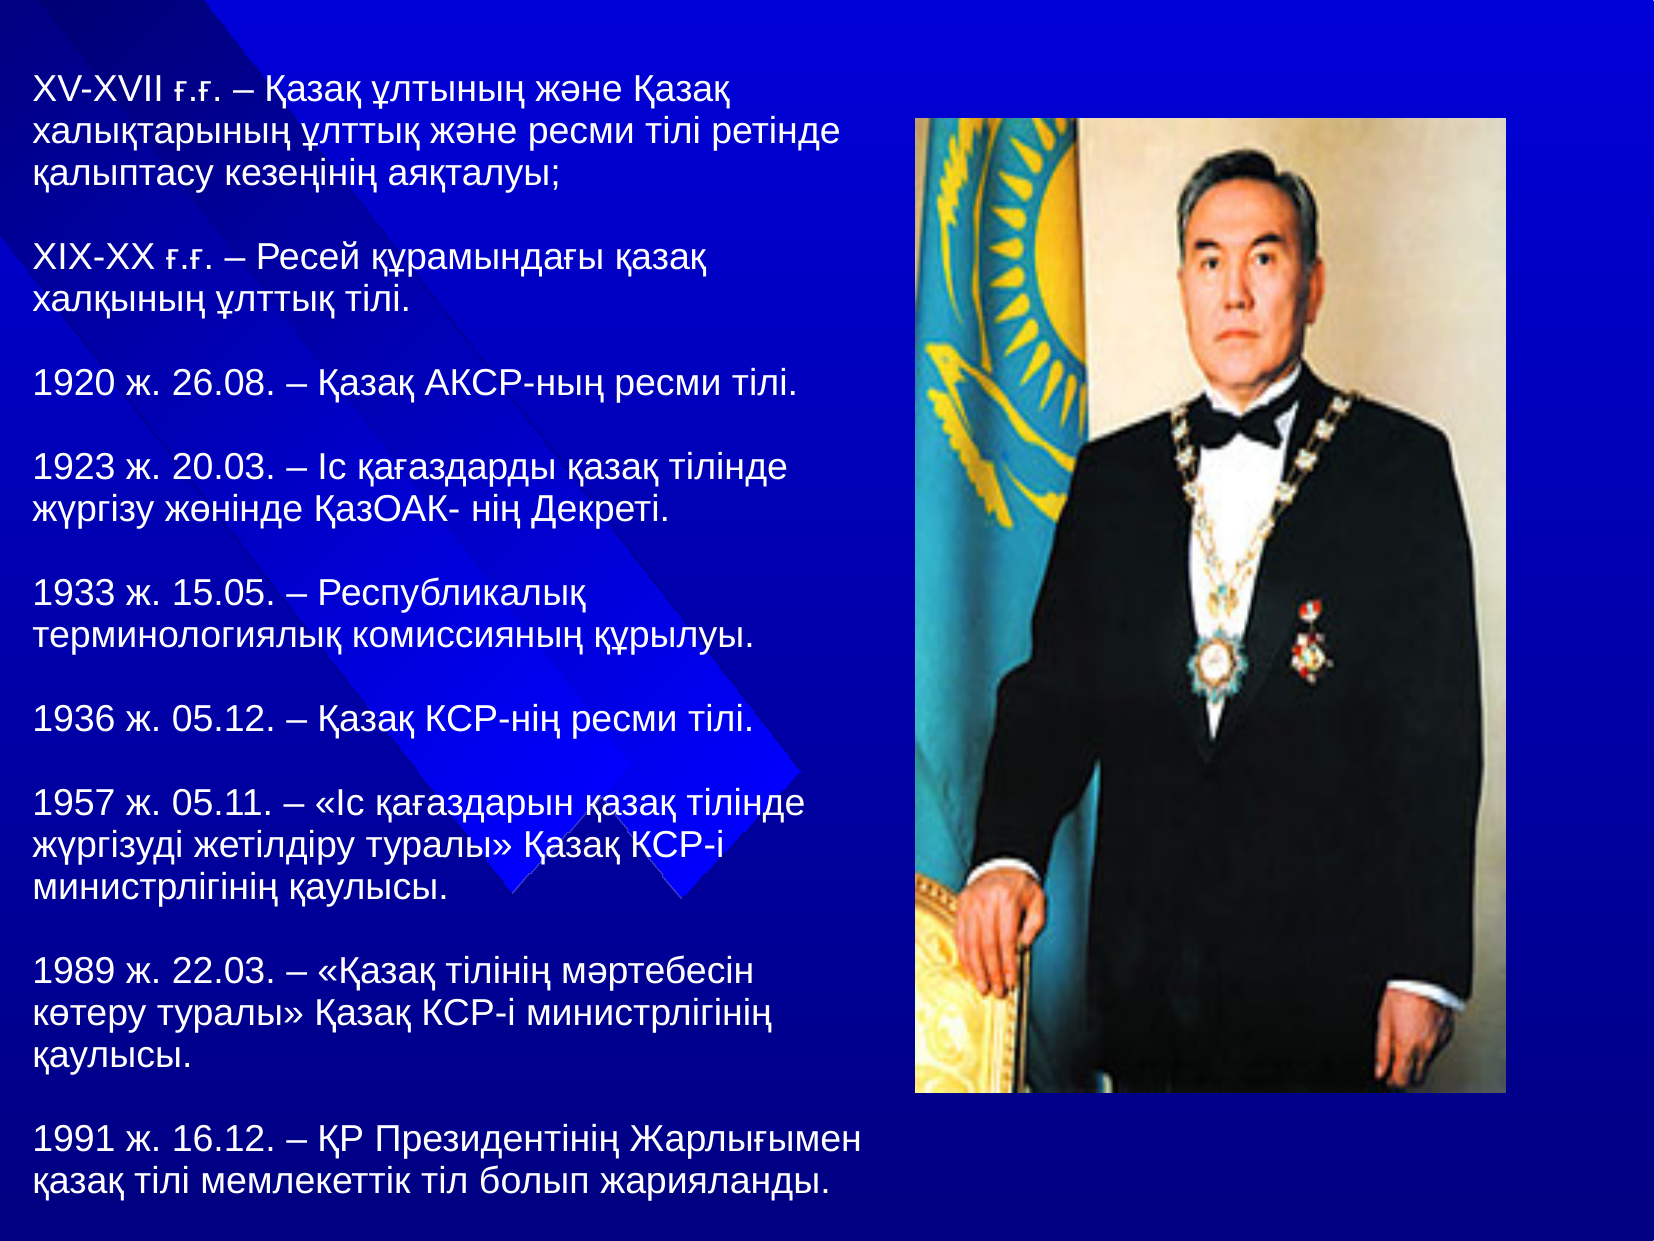

XV-XVII ғ.ғ. – Қазақ ұлтының және Қазақ халықтарының ұлттық және ресми тілі ретінде қалыптасу кезеңінің аяқталуы;
XIX-XX ғ.ғ. – Ресей құрамындағы қазақ халқының ұлттық тілі.
1920 ж. 26.08. – Қазақ АКСР-ның ресми тілі.
1923 ж. 20.03. – Іс қағаздарды қазақ тілінде жүргізу жөнінде ҚазОАК- нің Декреті.
1933 ж. 15.05. – Республикалық терминологиялық комиссияның құрылуы.
1936 ж. 05.12. – Қазақ КСР-нің ресми тілі.
1957 ж. 05.11. – «Іс қағаздарын қазақ тілінде жүргізуді жетілдіру туралы» Қазақ КСР-і министрлігінің қаулысы.
1989 ж. 22.03. – «Қазақ тілінің мәртебесін көтеру туралы» Қазақ КСР-і министрлігінің қаулысы.
1991 ж. 16.12. – ҚР Президентінің Жарлығымен қазақ тілі мемлекеттік тіл болып жарияланды.